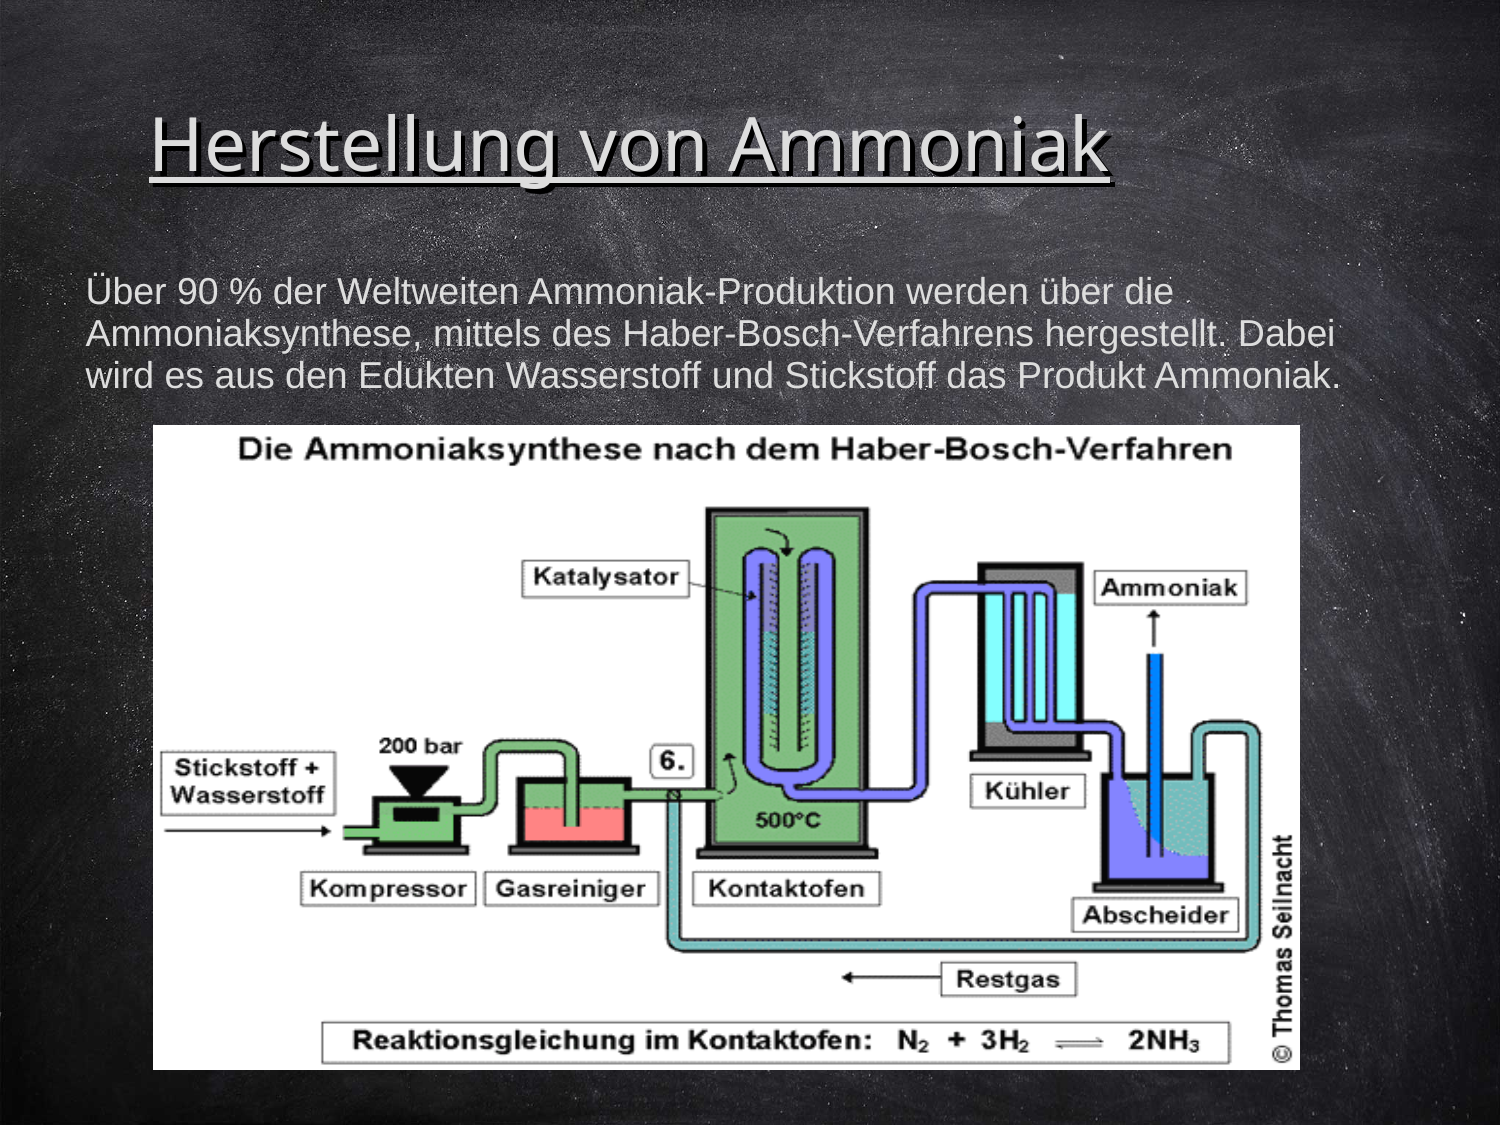

# Herstellung von Ammoniak
Über 90 % der Weltweiten Ammoniak-Produktion werden über die Ammoniaksynthese, mittels des Haber-Bosch-Verfahrens hergestellt. Dabei wird es aus den Edukten Wasserstoff und Stickstoff das Produkt Ammoniak.